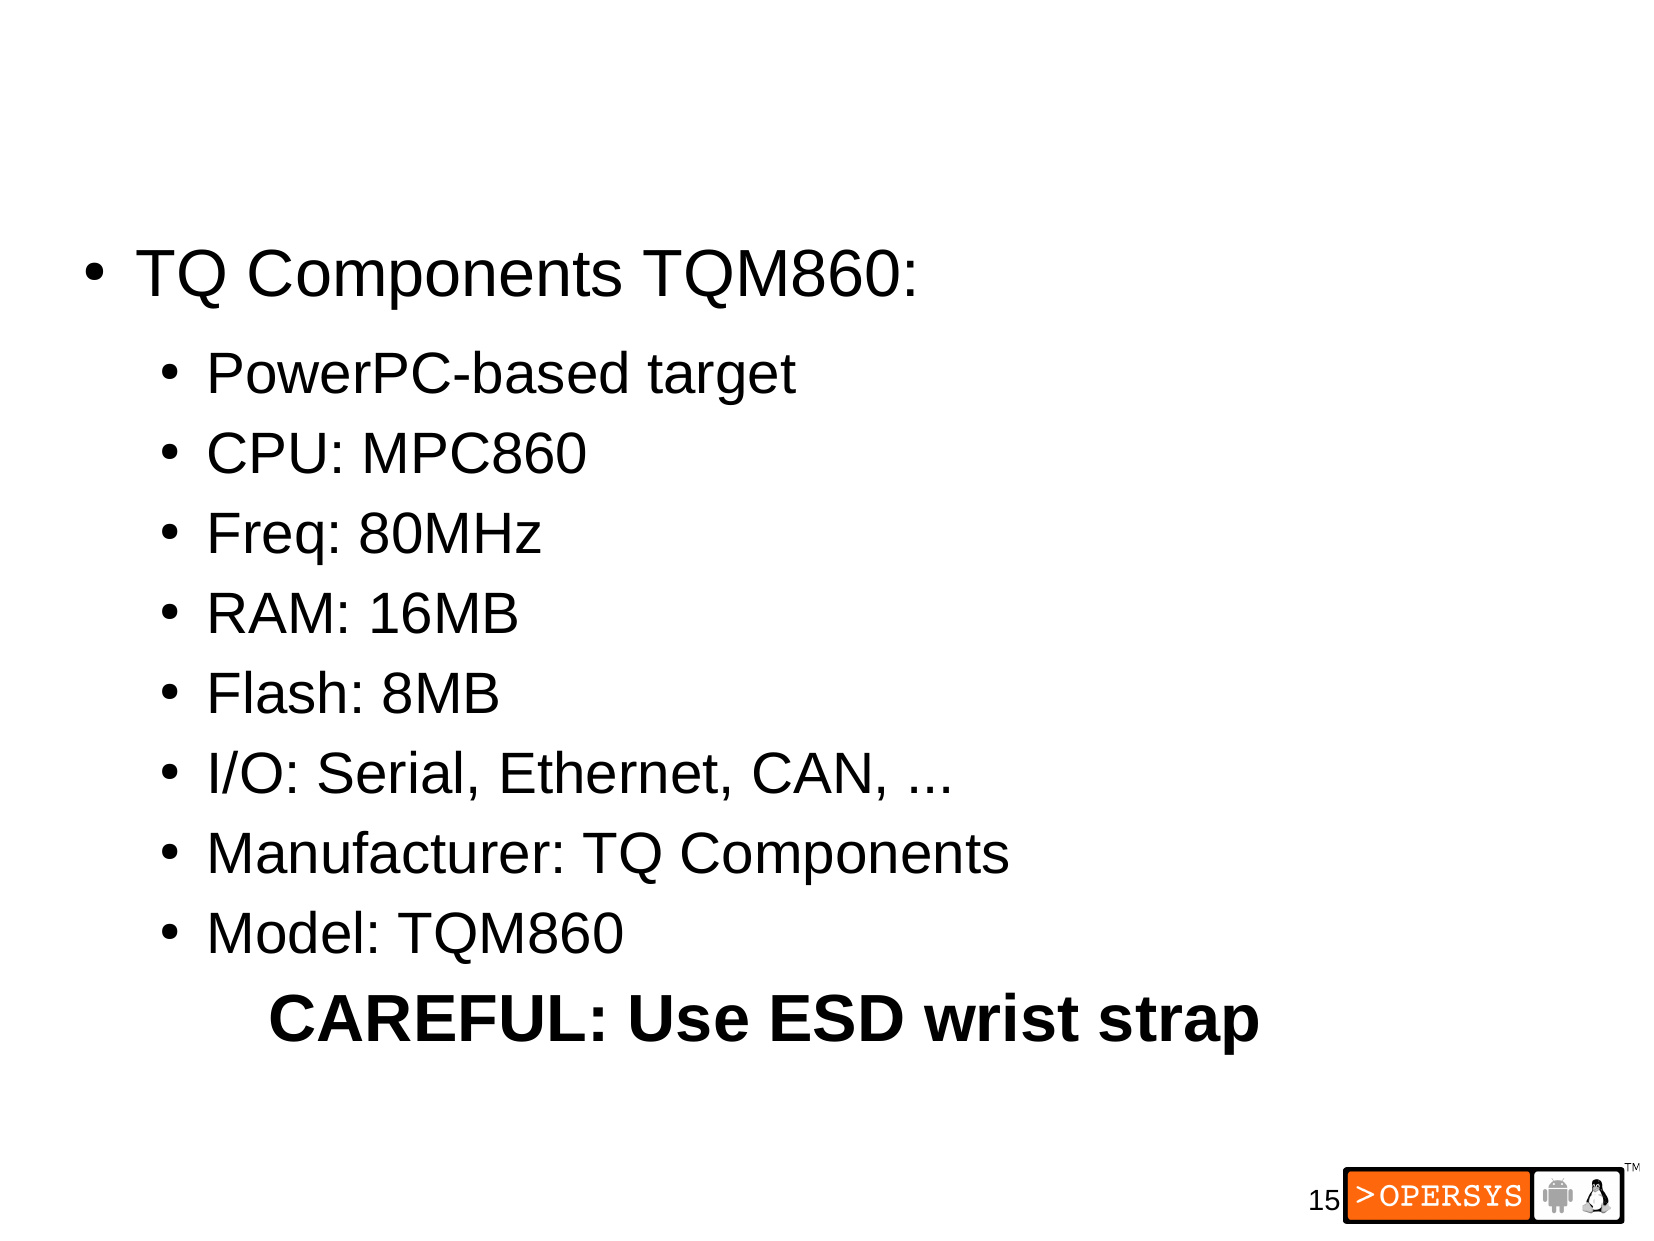

# TQ Components TQM860:
PowerPC-based target
CPU: MPC860
Freq: 80MHz
RAM: 16MB
Flash: 8MB
I/O: Serial, Ethernet, CAN, ...
Manufacturer: TQ Components
Model: TQM860
CAREFUL: Use ESD wrist strap